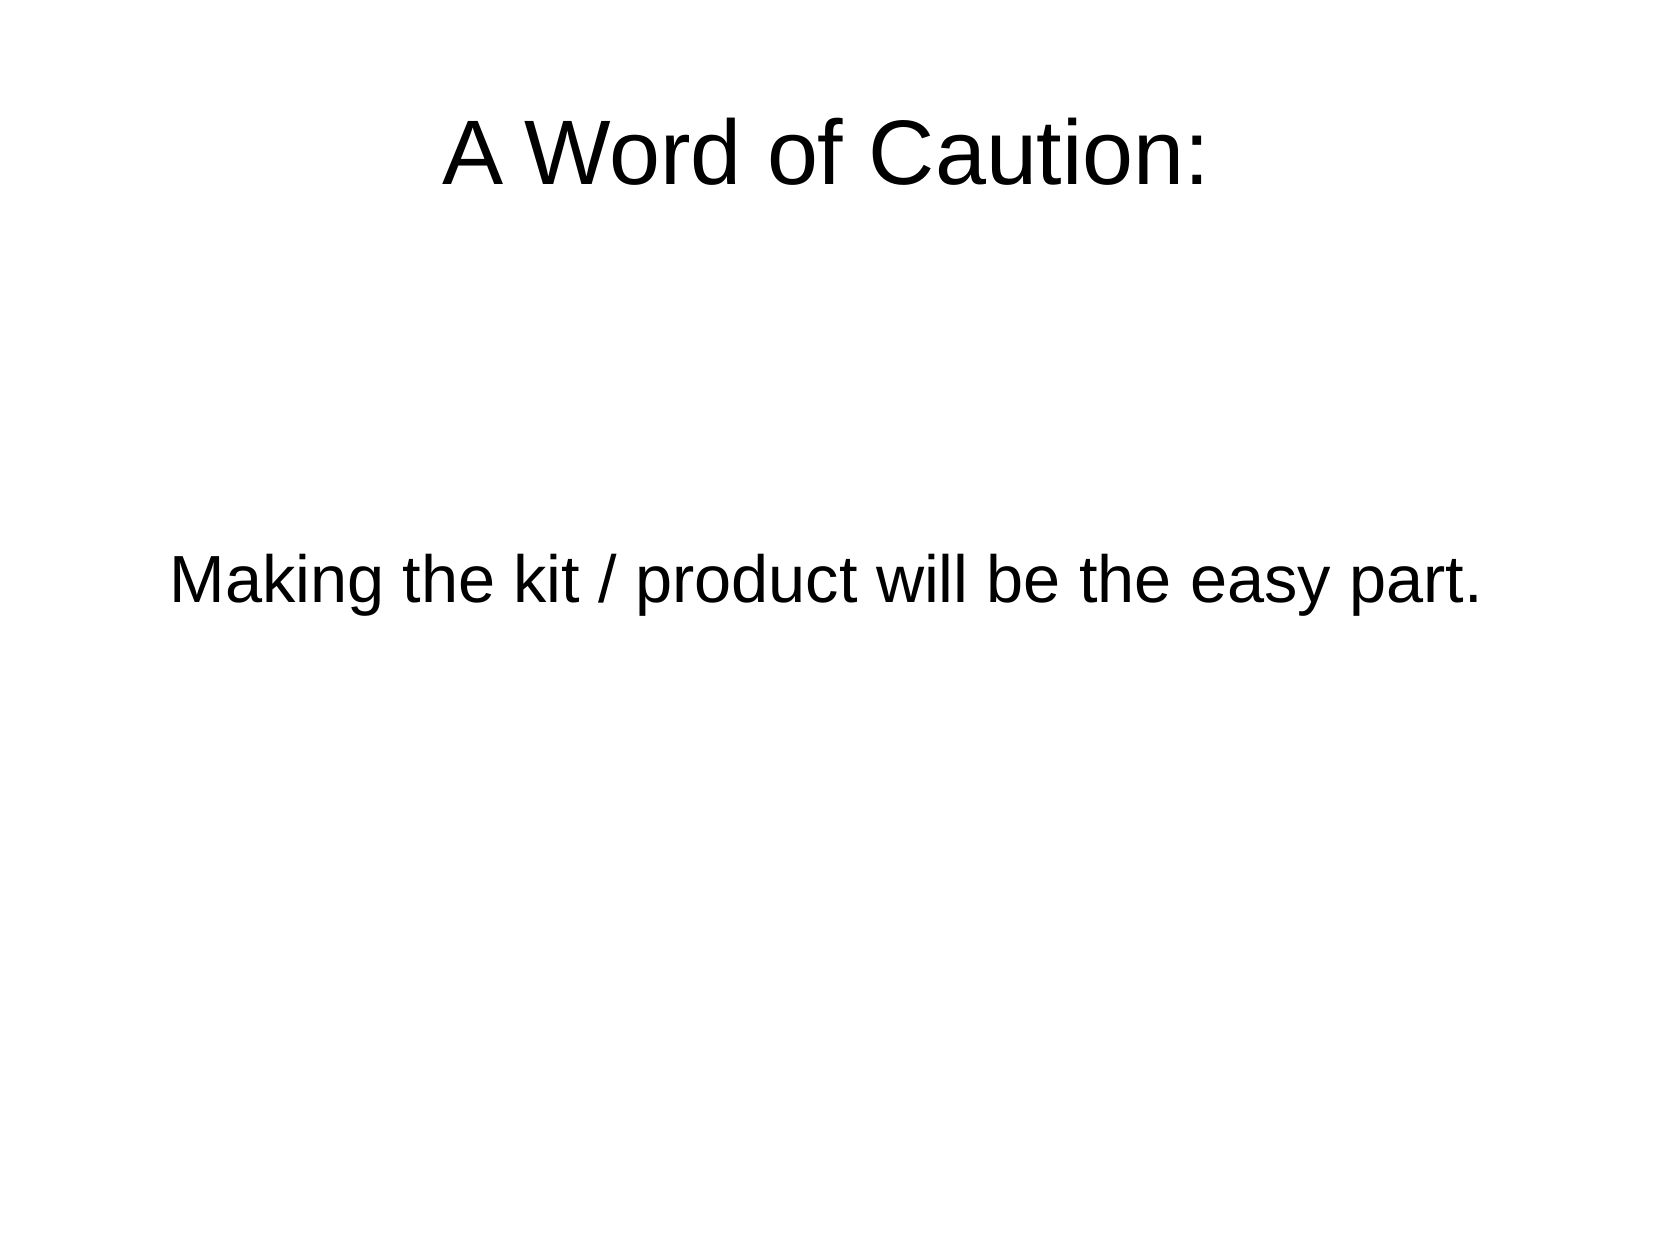

# A Word of Caution:
Making the kit / product will be the easy part.